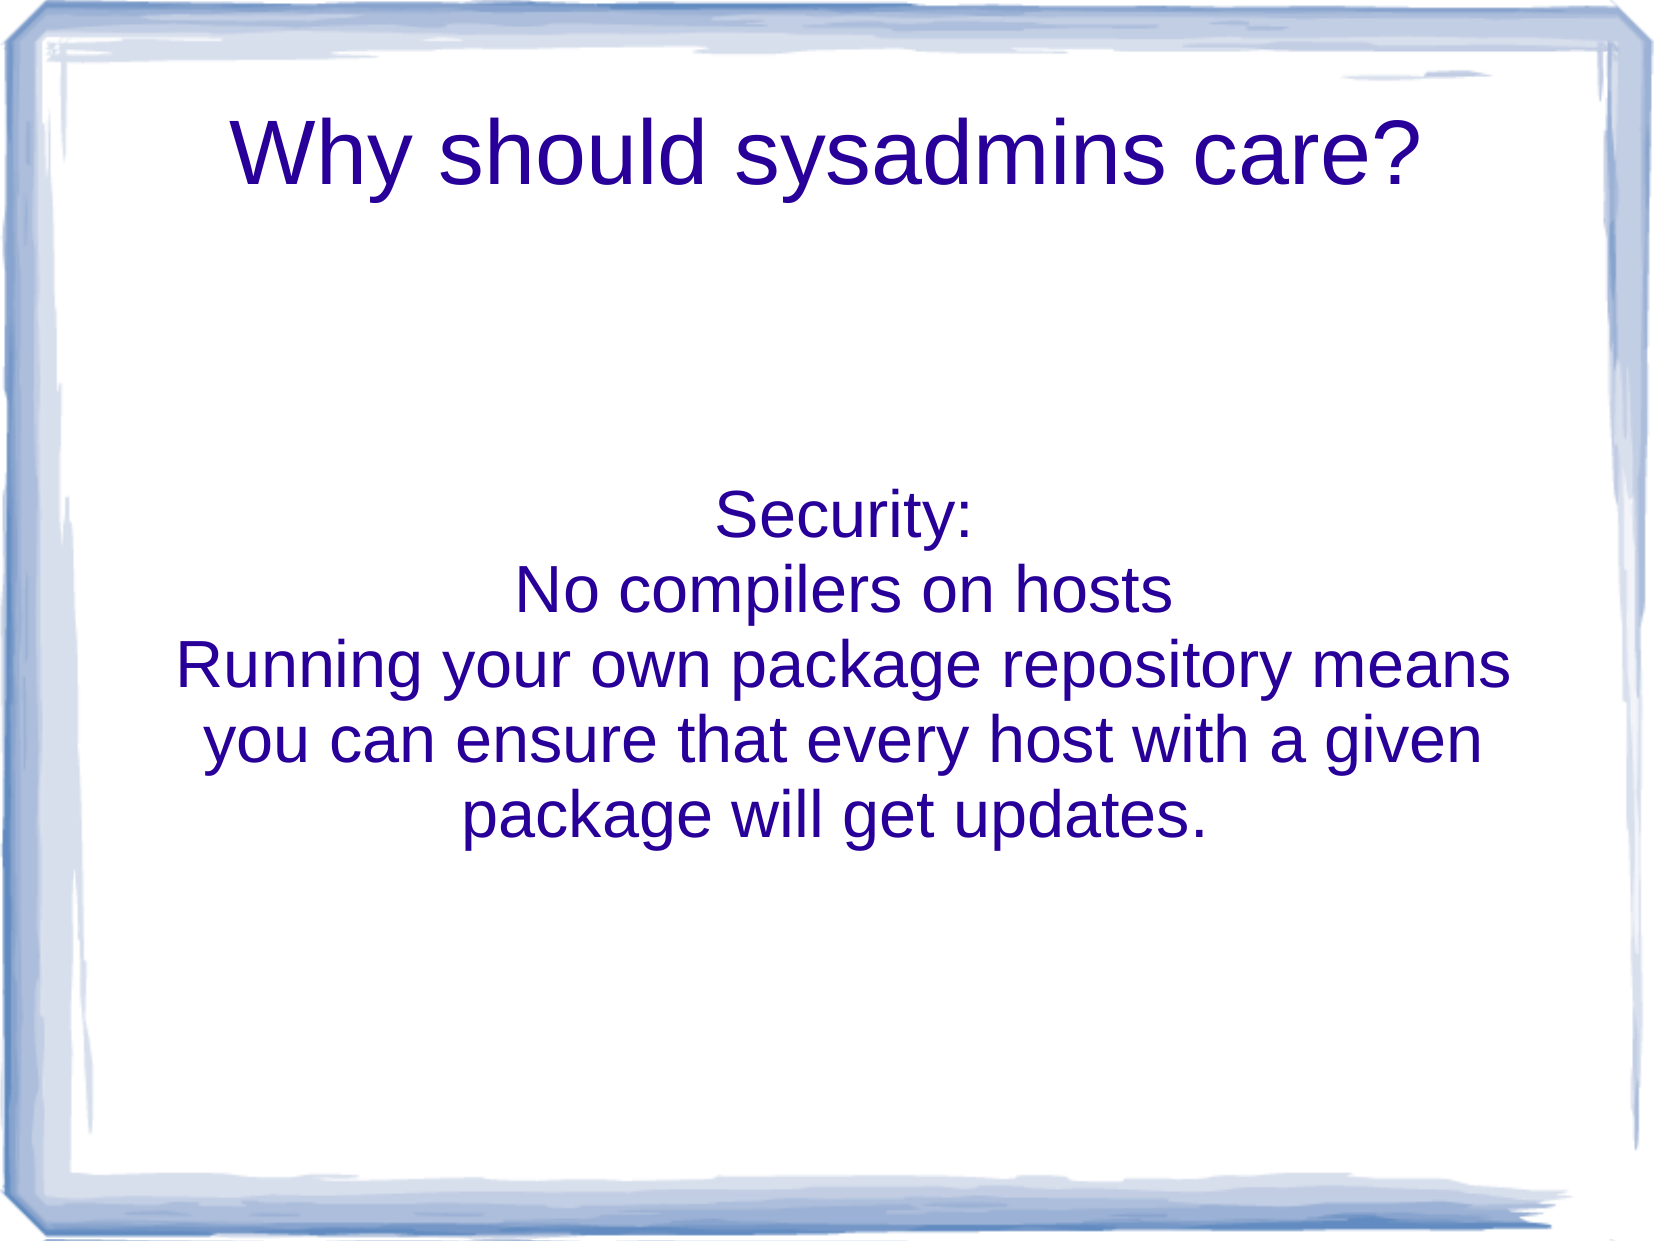

# Why should sysadmins care?
Security:
No compilers on hosts
Running your own package repository means you can ensure that every host with a given package will get updates.